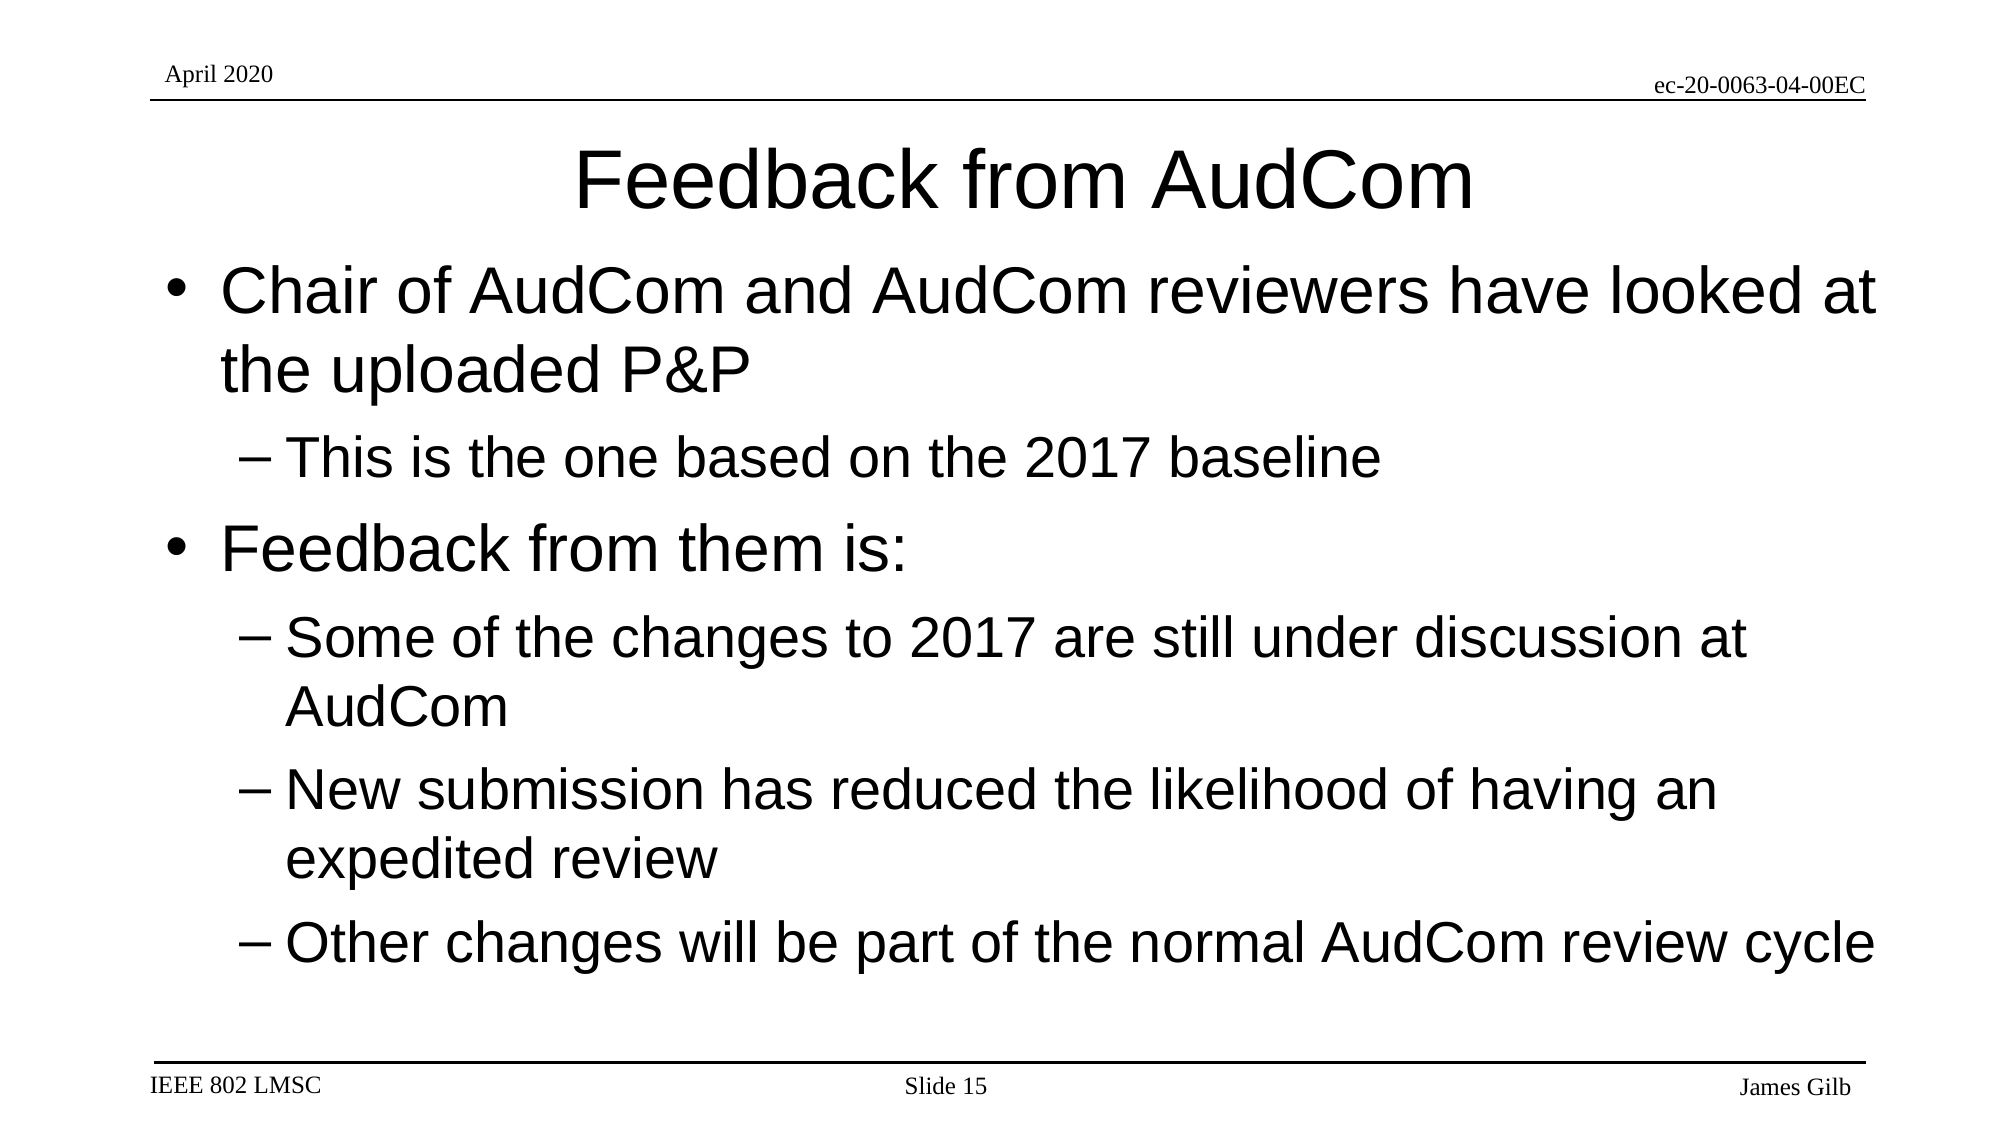

# Feedback from AudCom
Chair of AudCom and AudCom reviewers have looked at the uploaded P&P
This is the one based on the 2017 baseline
Feedback from them is:
Some of the changes to 2017 are still under discussion at AudCom
New submission has reduced the likelihood of having an expedited review
Other changes will be part of the normal AudCom review cycle
15